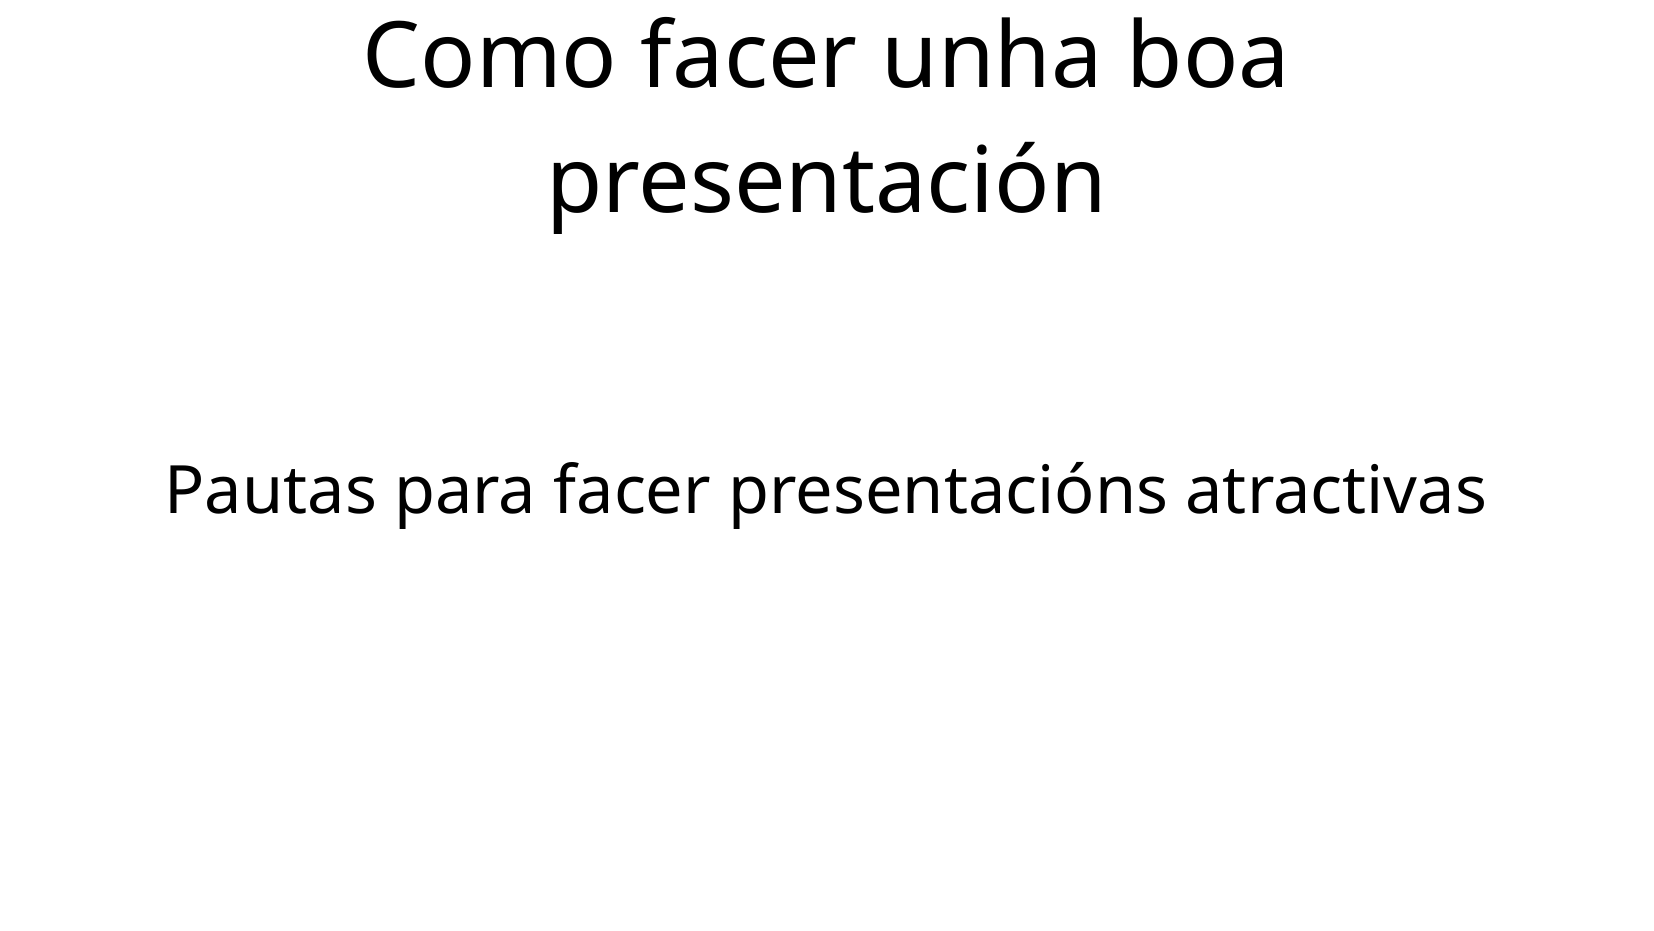

# Como facer unha boa presentación
Pautas para facer presentacións atractivas